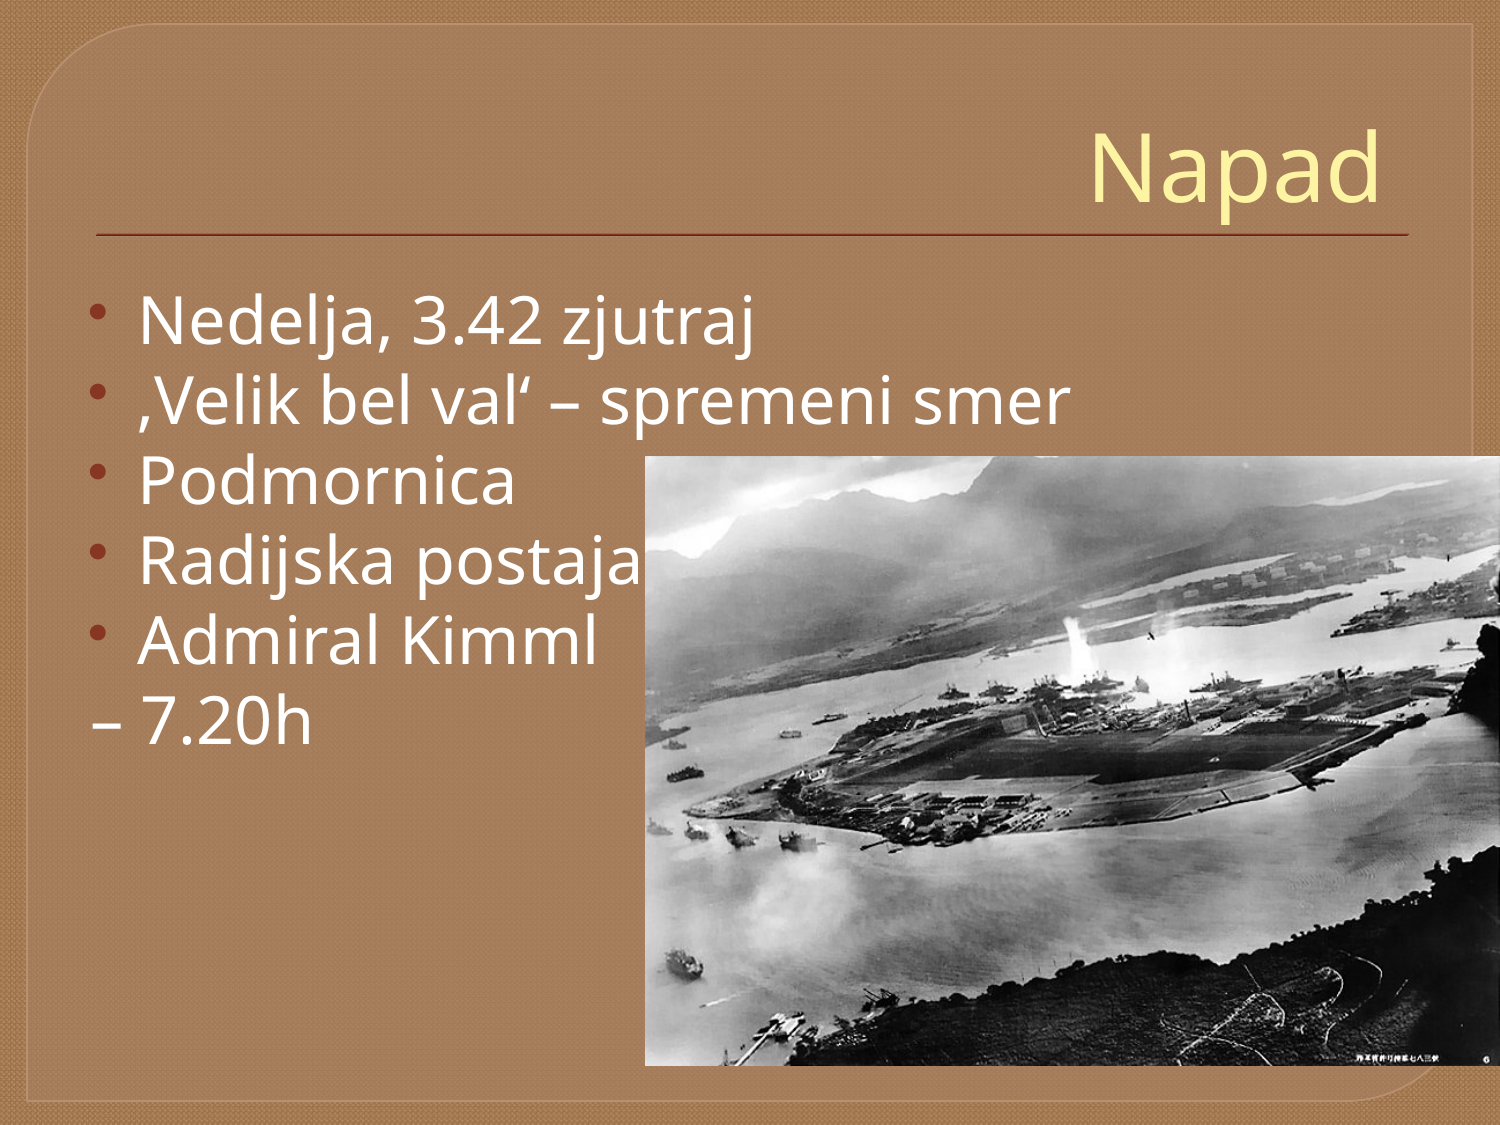

# Napad
Nedelja, 3.42 zjutraj
‚Velik bel val‘ – spremeni smer
Podmornica
Radijska postaja
Admiral Kimml
– 7.20h